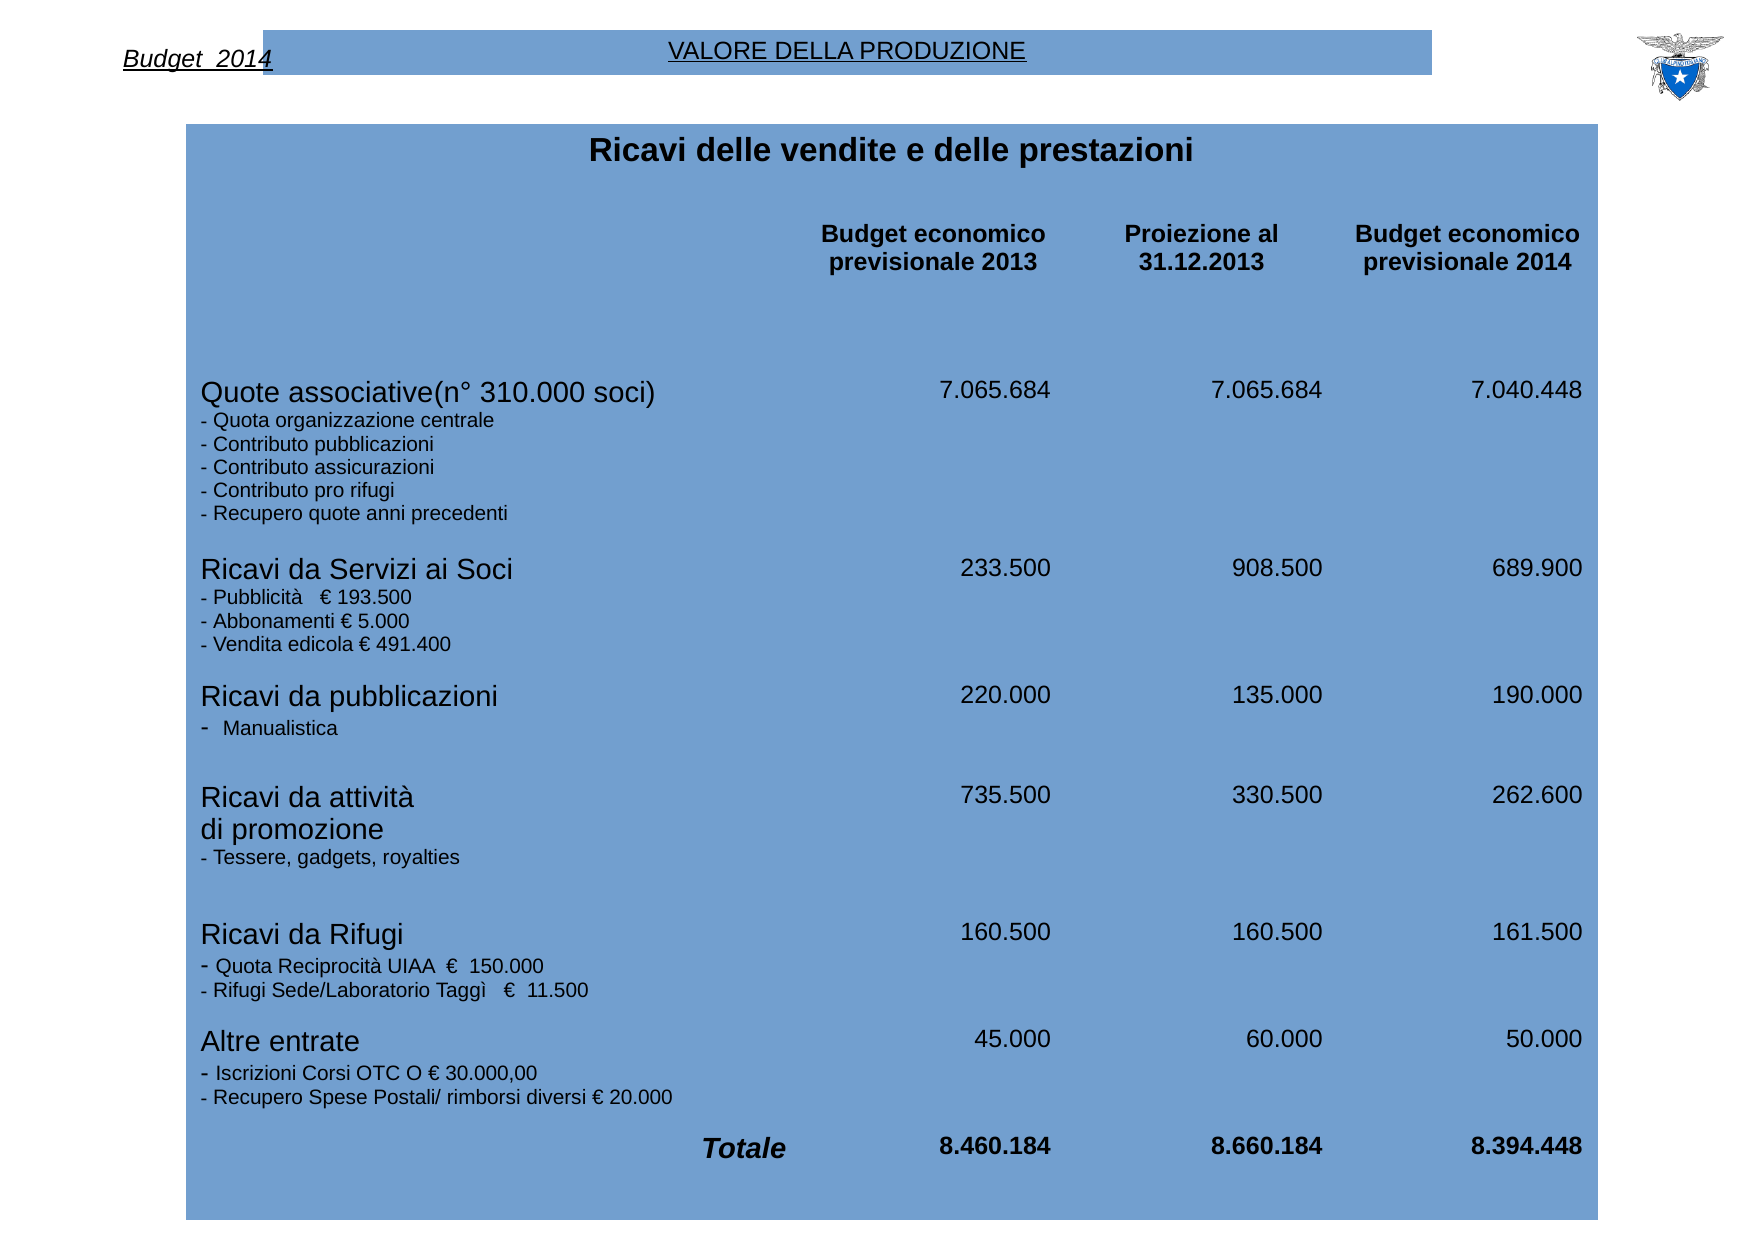

| VALORE DELLA PRODUZIONE |
| --- |
Budget 2014
| Ricavi delle vendite e delle prestazioni | | | |
| --- | --- | --- | --- |
| | Budget economico previsionale 2013 | Proiezione al 31.12.2013 | Budget economico previsionale 2014 |
| Quote associative(n° 310.000 soci) Quota organizzazione centrale Contributo pubblicazioni Contributo assicurazioni Contributo pro rifugi Recupero quote anni precedenti | 7.065.684 | 7.065.684 | 7.040.448 |
| Ricavi da Servizi ai Soci Pubblicità € 193.500 Abbonamenti € 5.000 Vendita edicola € 491.400 | 233.500 | 908.500 | 689.900 |
| Ricavi da pubblicazioni - Manualistica | 220.000 | 135.000 | 190.000 |
| Ricavi da attività di promozione Tessere, gadgets, royalties | 735.500 | 330.500 | 262.600 |
| Ricavi da Rifugi Quota Reciprocità UIAA € 150.000 Rifugi Sede/Laboratorio Taggì € 11.500 | 160.500 | 160.500 | 161.500 |
| Altre entrate Iscrizioni Corsi OTC O € 30.000,00 Recupero Spese Postali/ rimborsi diversi € 20.000 | 45.000 | 60.000 | 50.000 |
| Totale | 8.460.184 | 8.660.184 | 8.394.448 |